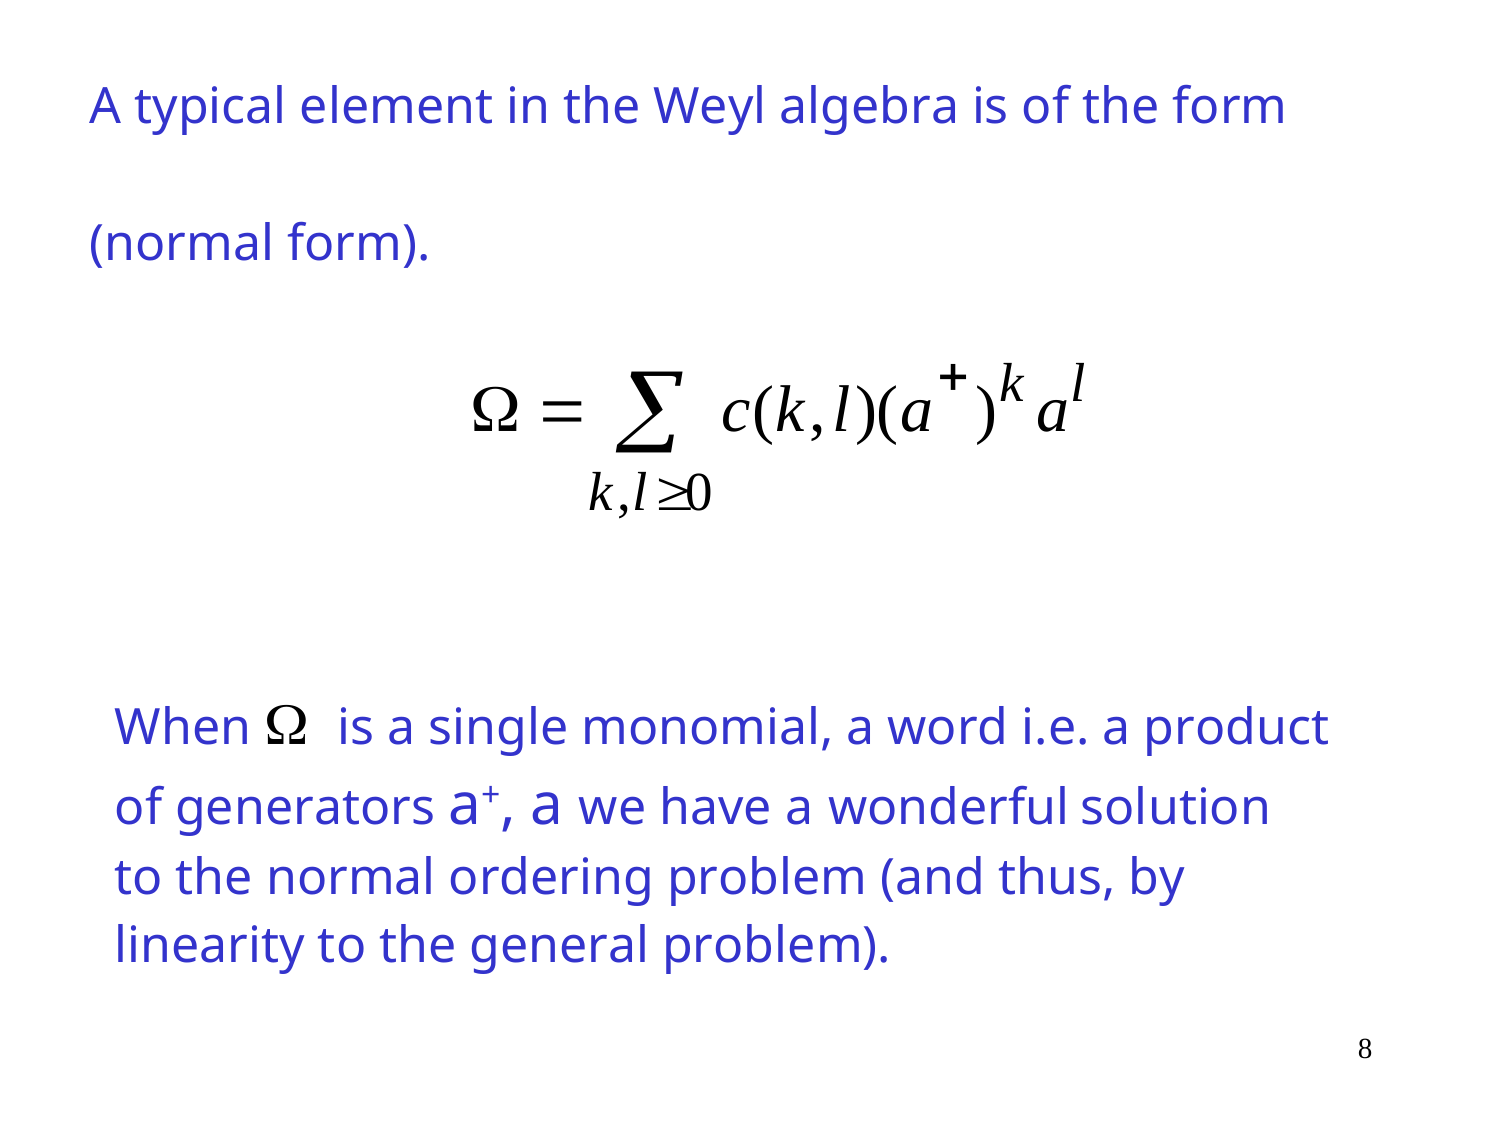

A typical element in the Weyl algebra is of the form
(normal form).
When  is a single monomial, a word i.e. a product
of generators a+, a we have a wonderful solution
to the normal ordering problem (and thus, by
linearity to the general problem).
8